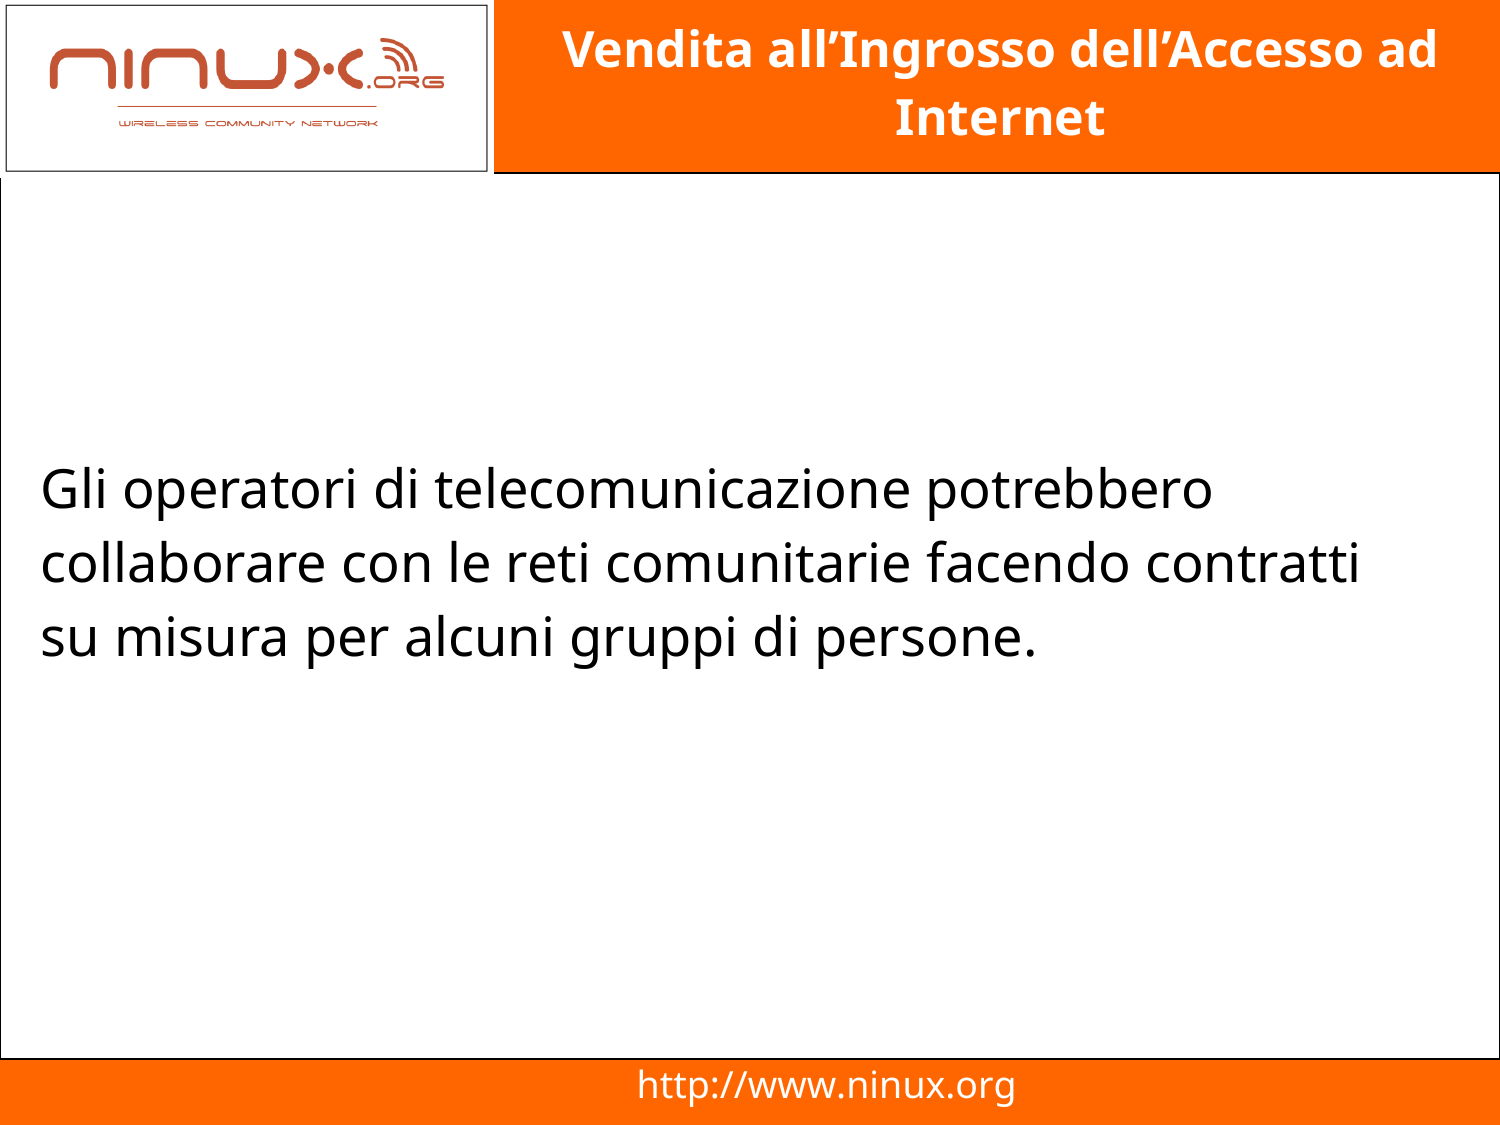

Vendita all’Ingrosso dell’Accesso ad Internet
# Gli operatori di telecomunicazione potrebbero collaborare con le reti comunitarie facendo contratti su misura per alcuni gruppi di persone.
http://www.ninux.org